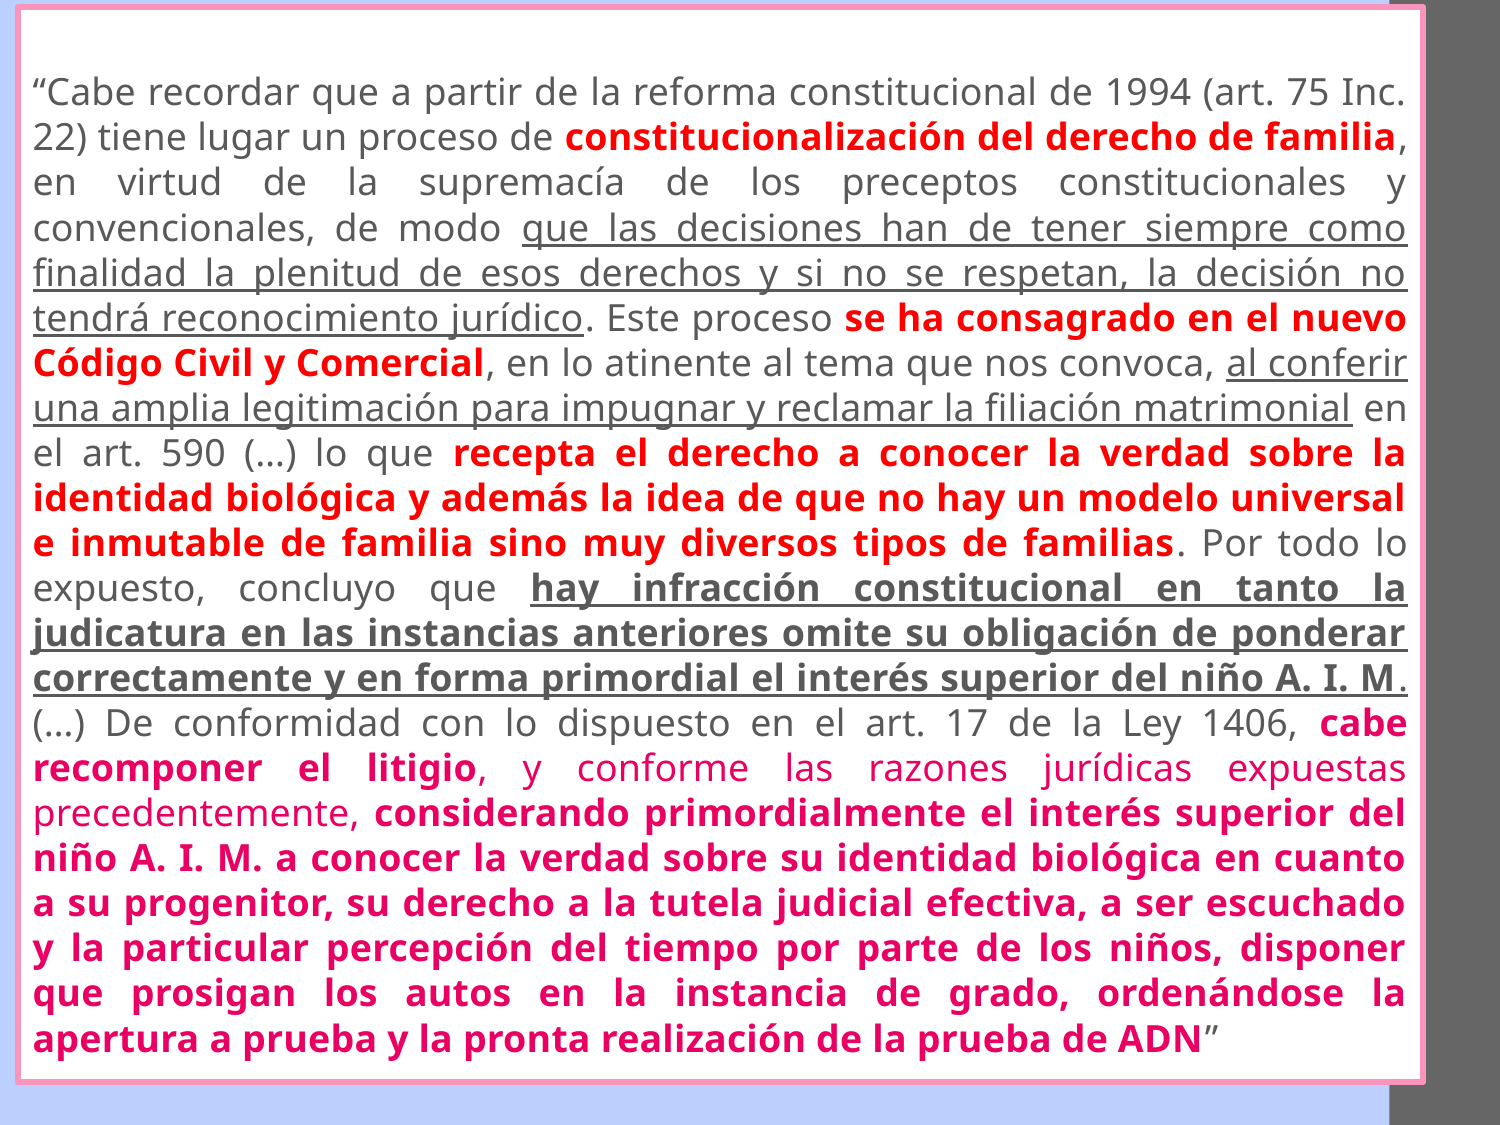

# “Cabe recordar que a partir de la reforma constitucional de 1994 (art. 75 Inc. 22) tiene lugar un proceso de constitucionalización del derecho de familia, en virtud de la supremacía de los preceptos constitucionales y convencionales, de modo que las decisiones han de tener siempre como finalidad la plenitud de esos derechos y si no se respetan, la decisión no tendrá reconocimiento jurídico. Este proceso se ha consagrado en el nuevo Código Civil y Comercial, en lo atinente al tema que nos convoca, al conferir una amplia legitimación para impugnar y reclamar la filiación matrimonial en el art. 590 (…) lo que recepta el derecho a conocer la verdad sobre la identidad biológica y además la idea de que no hay un modelo universal e inmutable de familia sino muy diversos tipos de familias. Por todo lo expuesto, concluyo que hay infracción constitucional en tanto la judicatura en las instancias anteriores omite su obligación de ponderar correctamente y en forma primordial el interés superior del niño A. I. M. (…) De conformidad con lo dispuesto en el art. 17 de la Ley 1406, cabe recomponer el litigio, y conforme las razones jurídicas expuestas precedentemente, considerando primordialmente el interés superior del niño A. I. M. a conocer la verdad sobre su identidad biológica en cuanto a su progenitor, su derecho a la tutela judicial efectiva, a ser escuchado y la particular percepción del tiempo por parte de los niños, disponer que prosigan los autos en la instancia de grado, ordenándose la apertura a prueba y la pronta realización de la prueba de ADN”